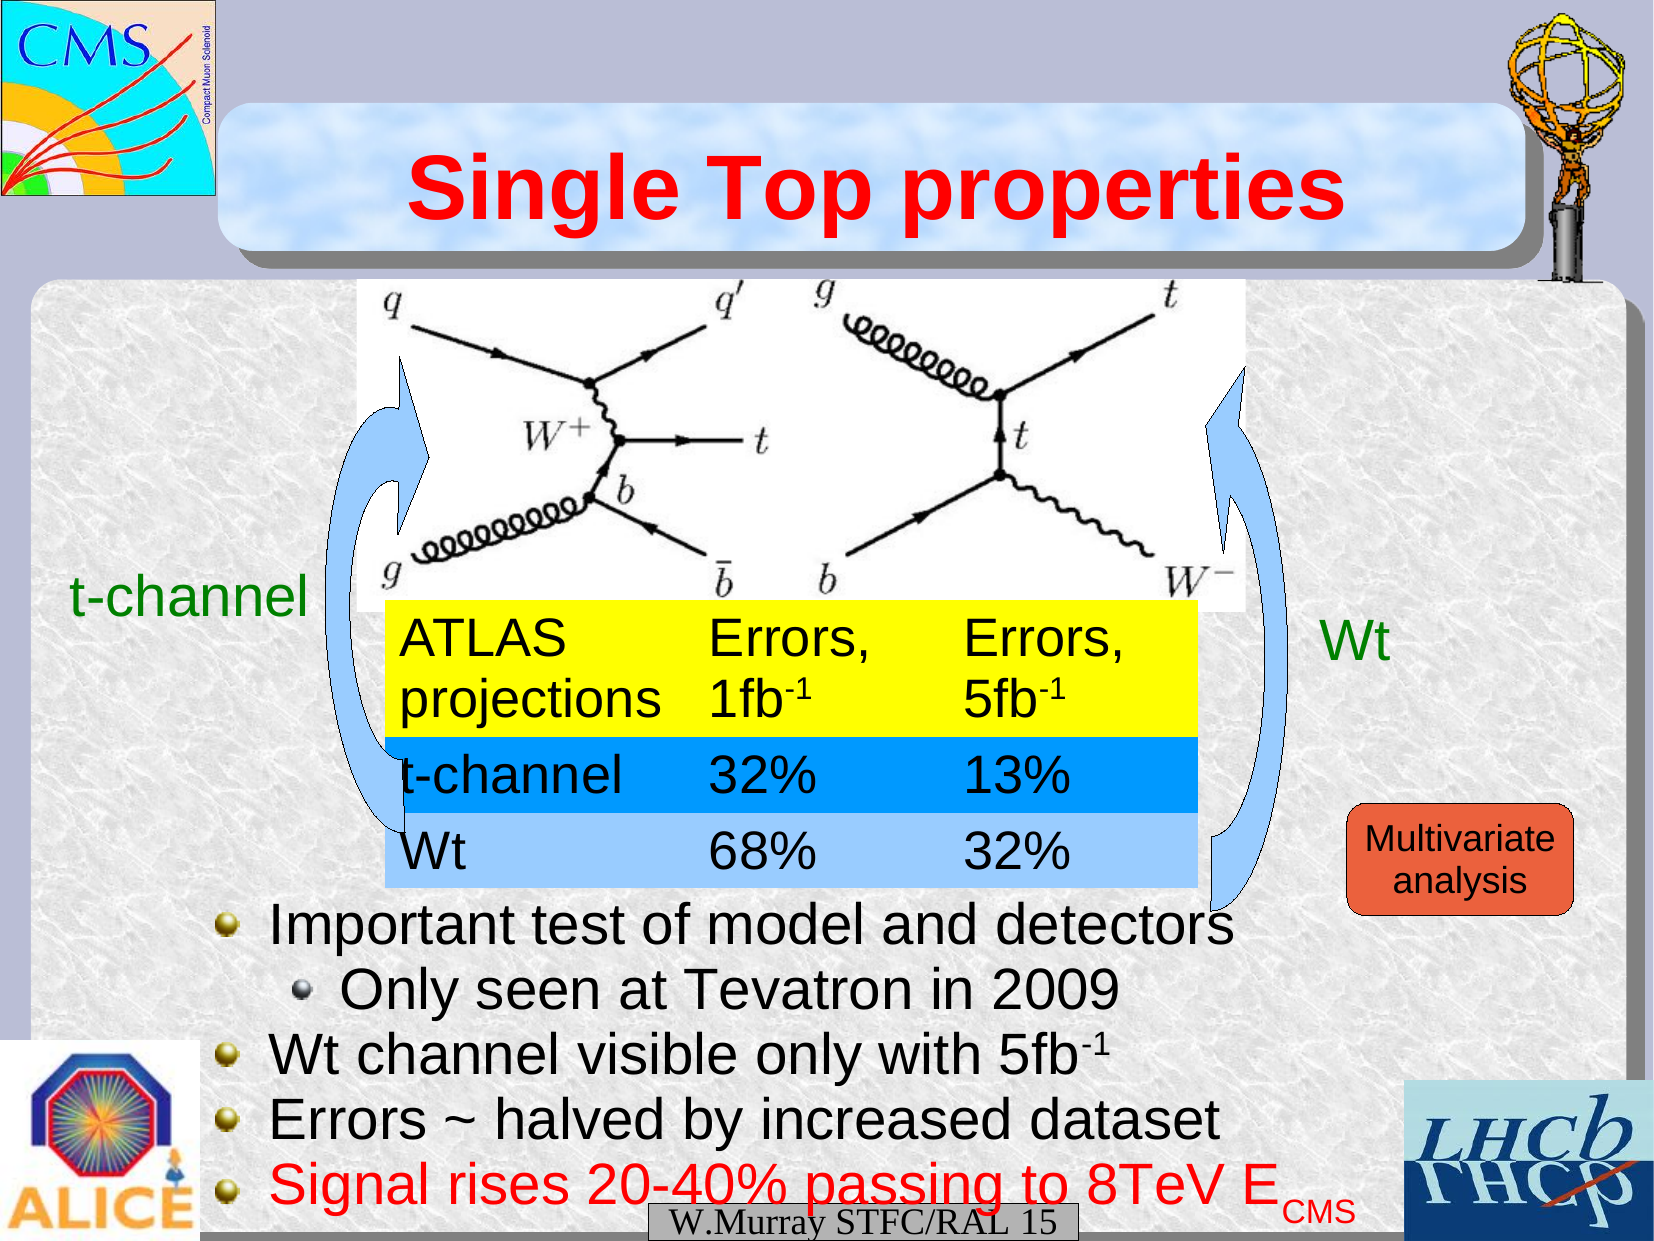

# Single Top properties
t-channel
| ATLAS projections | Errors, 1fb-1 | Errors, 5fb-1 |
| --- | --- | --- |
| t-channel | 32% | 13% |
| Wt | 68% | 32% |
Wt
Multivariate
analysis
Important test of model and detectors
Only seen at Tevatron in 2009
Wt channel visible only with 5fb-1
Errors ~ halved by increased dataset
Signal rises 20-40% passing to 8TeV ECMS